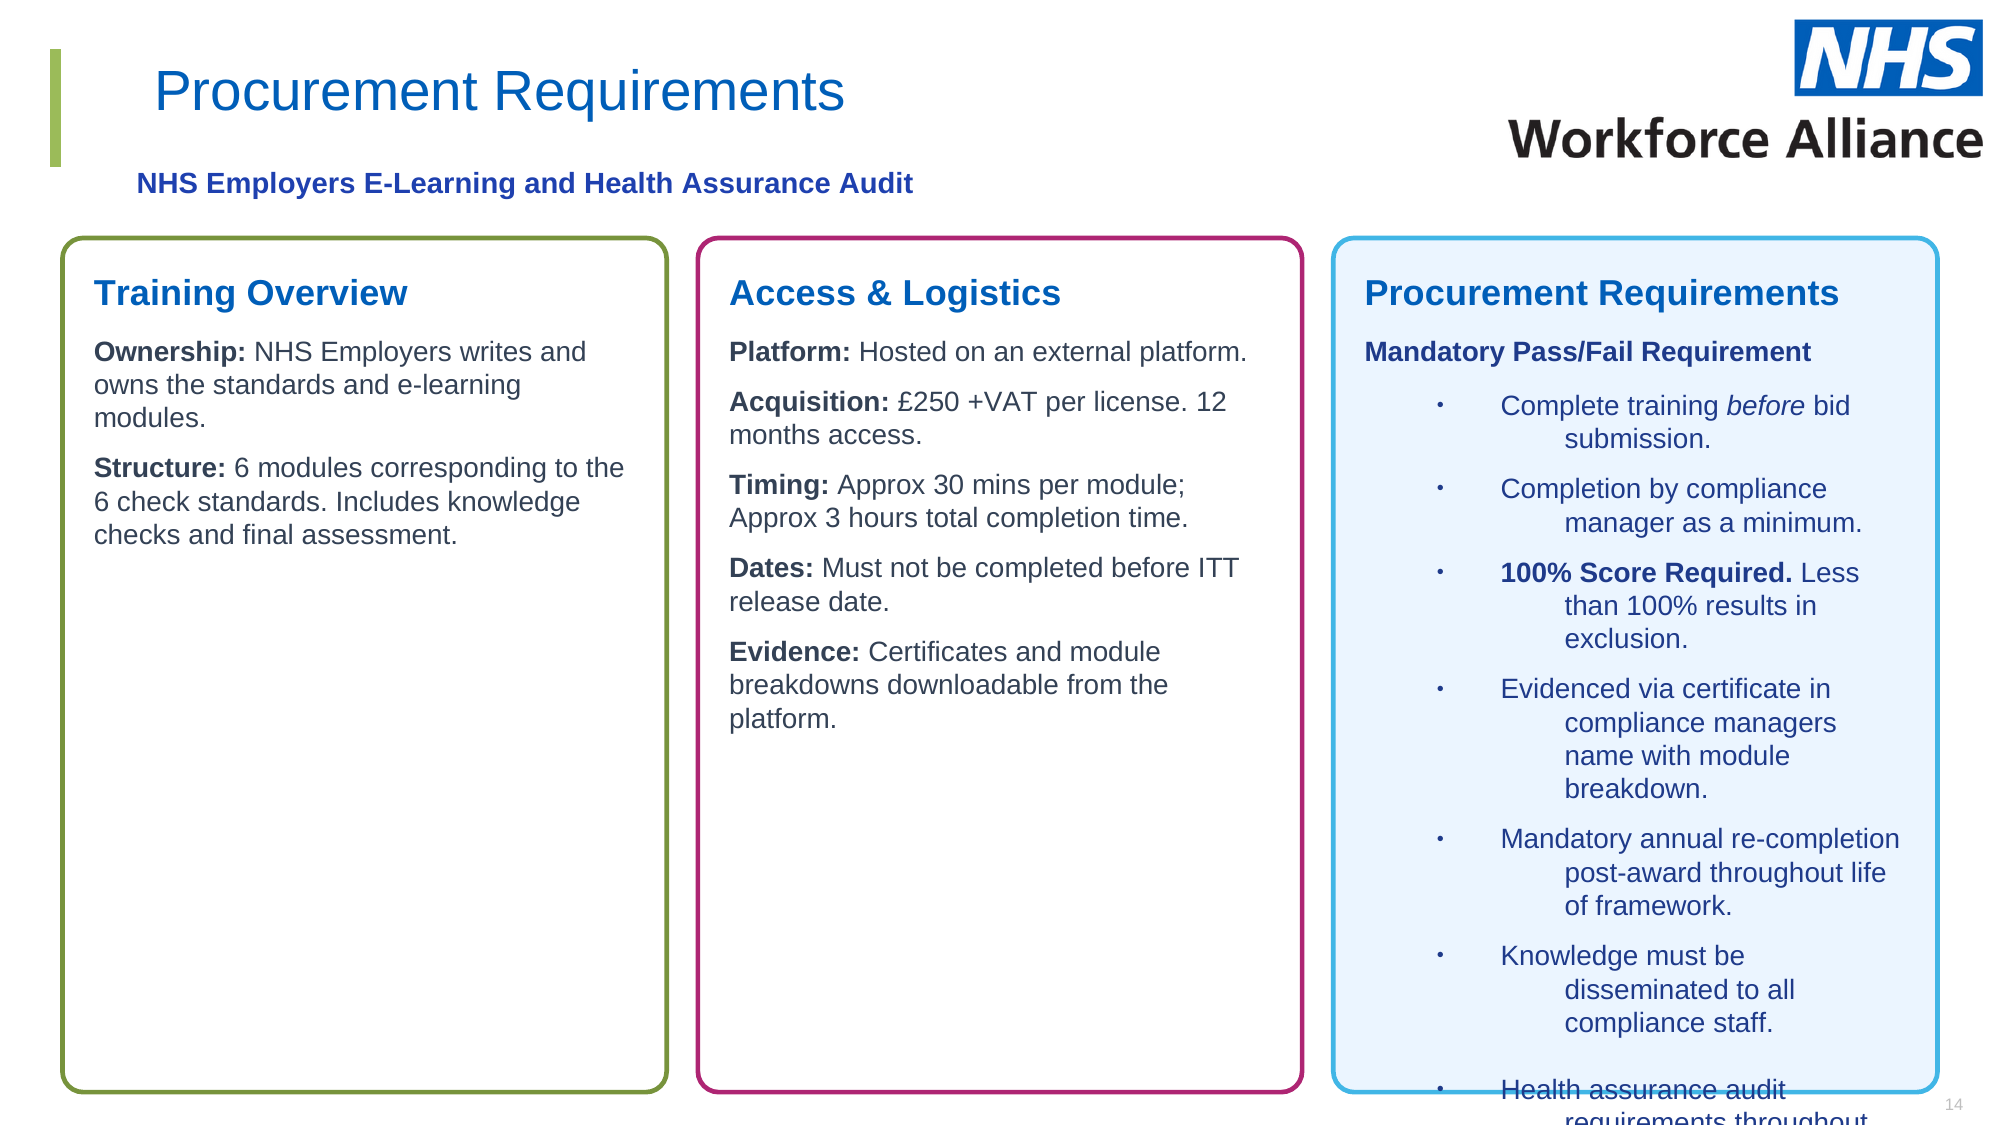

# Procurement Requirements
NHS Employers E-Learning and Health Assurance Audit
Training Overview
Ownership: NHS Employers writes and owns the standards and e-learning modules.
Structure: 6 modules corresponding to the 6 check standards. Includes knowledge checks and final assessment.
Access & Logistics
Platform: Hosted on an external platform.
Acquisition: £250 +VAT per license. 12 months access.
Timing: Approx 30 mins per module; Approx 3 hours total completion time.
Dates: Must not be completed before ITT release date.
Evidence: Certificates and module breakdowns downloadable from the platform.
Procurement Requirements
Mandatory Pass/Fail Requirement
Complete training before bid submission.
Completion by compliance manager as a minimum.
100% Score Required. Less than 100% results in exclusion.
Evidenced via certificate in compliance managers name with module breakdown.
Mandatory annual re-completion post-award throughout life of framework.
Knowledge must be disseminated to all compliance staff.
Health assurance audit requirements throughout the life of the framework.